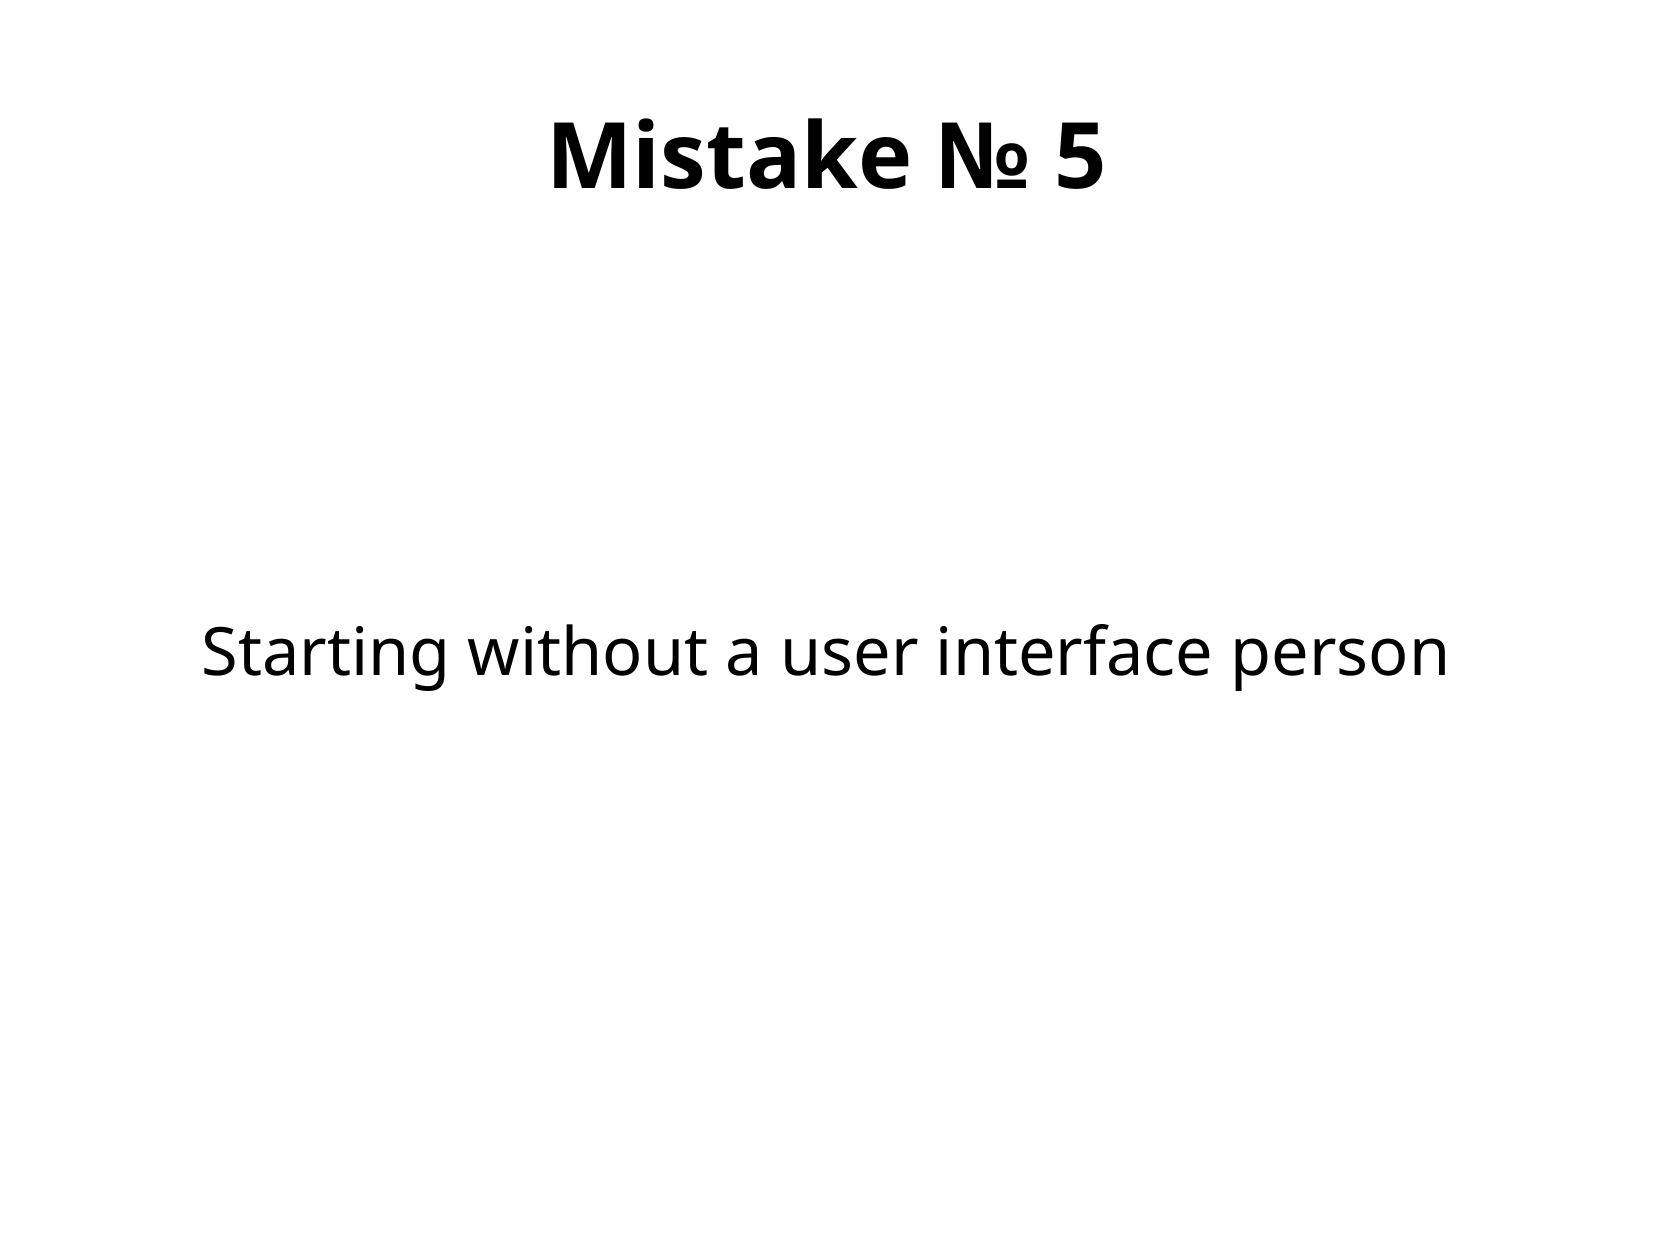

# Mistake № 5
Starting without a user interface person